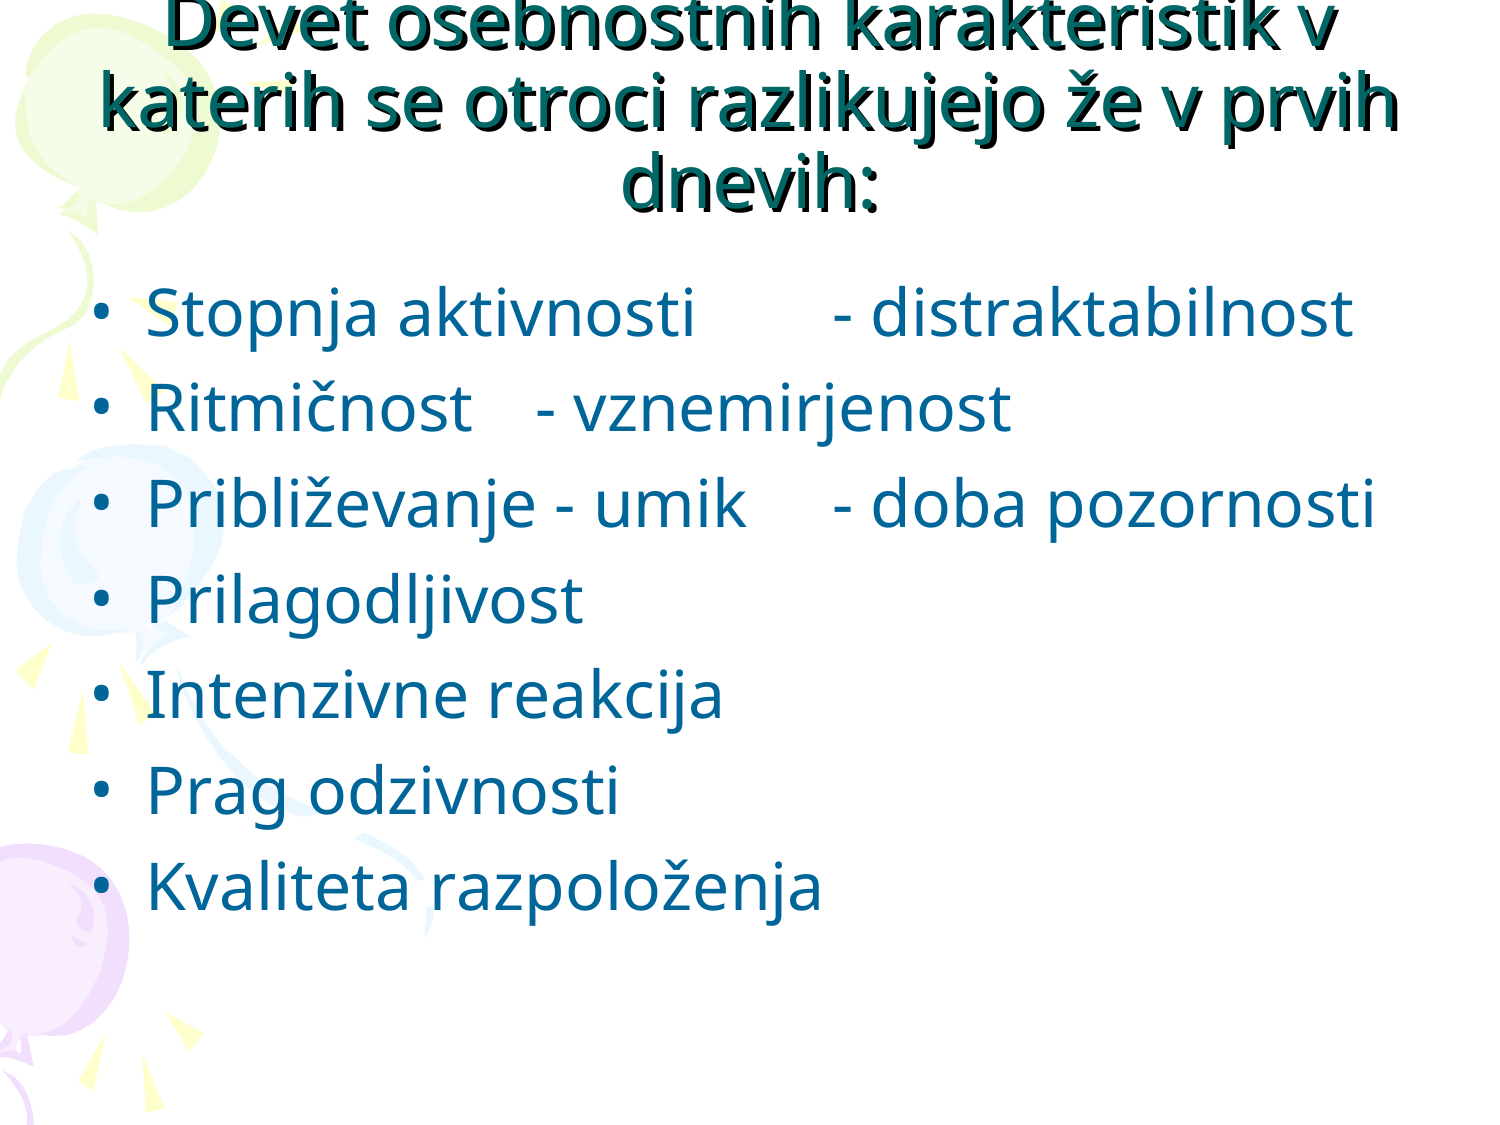

# Devet osebnostnih karakteristik v katerih se otroci razlikujejo že v prvih dnevih:
Stopnja aktivnosti		- distraktabilnost
Ritmičnost			- vznemirjenost
Približevanje - umik	- doba pozornosti
Prilagodljivost
Intenzivne reakcija
Prag odzivnosti
Kvaliteta razpoloženja